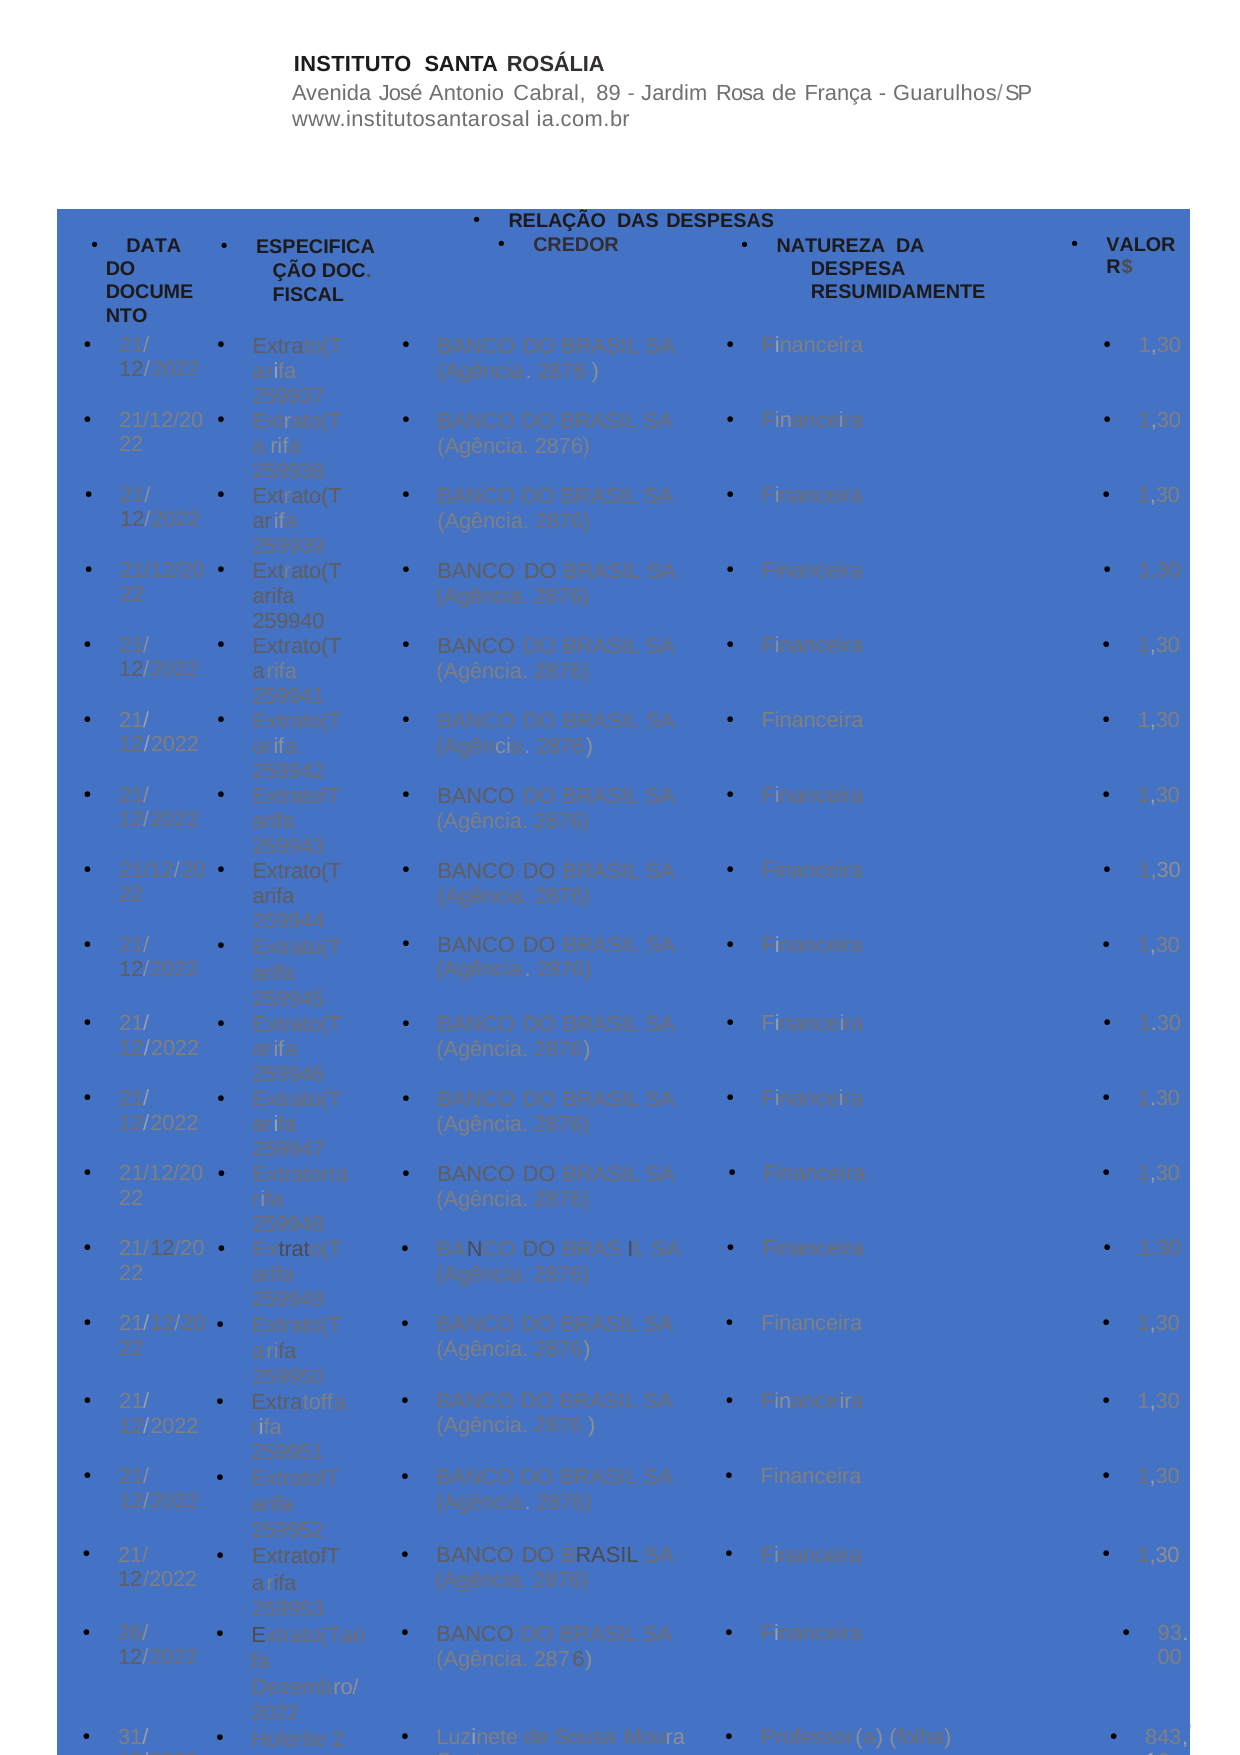

INSTITUTO SANTA ROSÁLIA
Avenida José Antonio Cabral, 89 - Jardim Rosa de França - Guarulhos/SP www.institutosantarosal ia.com.br
| RELAÇÃO DAS DESPESAS | | | | |
| --- | --- | --- | --- | --- |
| DATA DO DOCUMENTO | ESPECIFICAÇÃO DOC. FISCAL | CREDOR | NATUREZA DA DESPESA RESUMIDAMENTE | VALOR R$ |
| 21/ 12/2022 | Extrato(Tarifa 259937 | BANCO DO BRASIL SA (Agência. 2876 ) | Financeira | 1,30 |
| 21/12/2022 | Extrato(Ta rifa 259938 | BANCO DO BRASIL SA (Agência. 2876) | Financeira | 1,30 |
| 21/ 12/2022 | Extrato(Tarifa 259939 | BANCO DO BRASIL SA (Agência. 2876) | Financeira | 1,30 |
| 21/12/2022 | Extrato(Tarifa 259940 | BANCO DO BRASIL SA (Agência. 2876) | Financeira | 1.30 |
| 21/ 12/2022 | Extrato(Tarifa 259941 | BANCO DO BRASIL SA (Agência. 2876) | Financeira | 1,30 |
| 21/ 12/2022 | Extrato(Tarifa 259942 | BANCO DO BRASIL SA (Agência. 2876) | Financeira | 1,30 |
| 21/ 12/2022 | ExtratofTarifa 259943 | BANCO DO BRASIL SA (Agência. 2876) | Financeira | 1,30 |
| 21/12/2022 | Extrato(Tarifa 259944 | BANCO DO BRASIL SA (Agência. 2876) | Financeira | 1,30 |
| 21/ 12/2022 | Extrato(Tarifa 259945 | BANCO DO BRASIL SA (Agência. 2876) | Financeira | 1,30 |
| 21/ 12/2022 | Extrato(Tarifa 259946 | BANCO DO BRASIL SA (Agência. 2876) | Financeira | 1.30 |
| 21/ 12/2022 | Extrato(Tarifa 259947 | BANCO DO BRASIL SA (Agência. 2876) | Financeira | 1.30 |
| 21/12/2022 | Extratorrarifa 259948 | BANCO DO BRASIL SA (Agência. 2876) | Financeira | 1,30 |
| 21/12/2022 | Extrato(Tarifa 259949 | BANCO DO BRAS IL SA (Agência. 2876) | Financeira | 1.30 |
| 21/12/2022 | Extrato(Tarifa 259950 | BANCO DO BRASIL SA (Agência. 2876) | Financeira | 1,30 |
| 21/ 12/2022 | Extratoffarifa 259951 | BANCO DO BRASIL SA (Agência. 2876 ) | Financeira | 1,30 |
| 21/ 12/2022 | ExtratofTarifa 259952 | BANCO DO BRASIL SA (Agência. 2876) | Financeira | 1,30 |
| 21/ 12/2022 | ExtratofTarifa 259953 | BANCO DO BRASIL SA (Agência. 2876) | Financeira | 1,30 |
| 26/ 12/2022 | Extrato(Tarifa Dezembro/2022 | BANCO DO BRASIL SA (Agência. 2876) | Financeira | 93.00 |
| 31/ 12/2022 | Holerite 2 Parcela 13 | Luzinete de Sousa Moura Santos | Professor(a) (folha) | 843,16 |
| 31/12/2022 | Holerite 2 Parcela 13 | Rafaela Maris Belo | Auxilíar Operacional (folha) | 734.78 |
| 31/12/2022 | Holerite 2 Parcela 13 | Priscila Menezes Silva | Agente Escolar (folha) | 734,78 |
| 31/12/2022 | Holerite 2 Parcela 13 | Sara de Oliveira Camilo | Professor(a) (folha) | 1.049.35 |